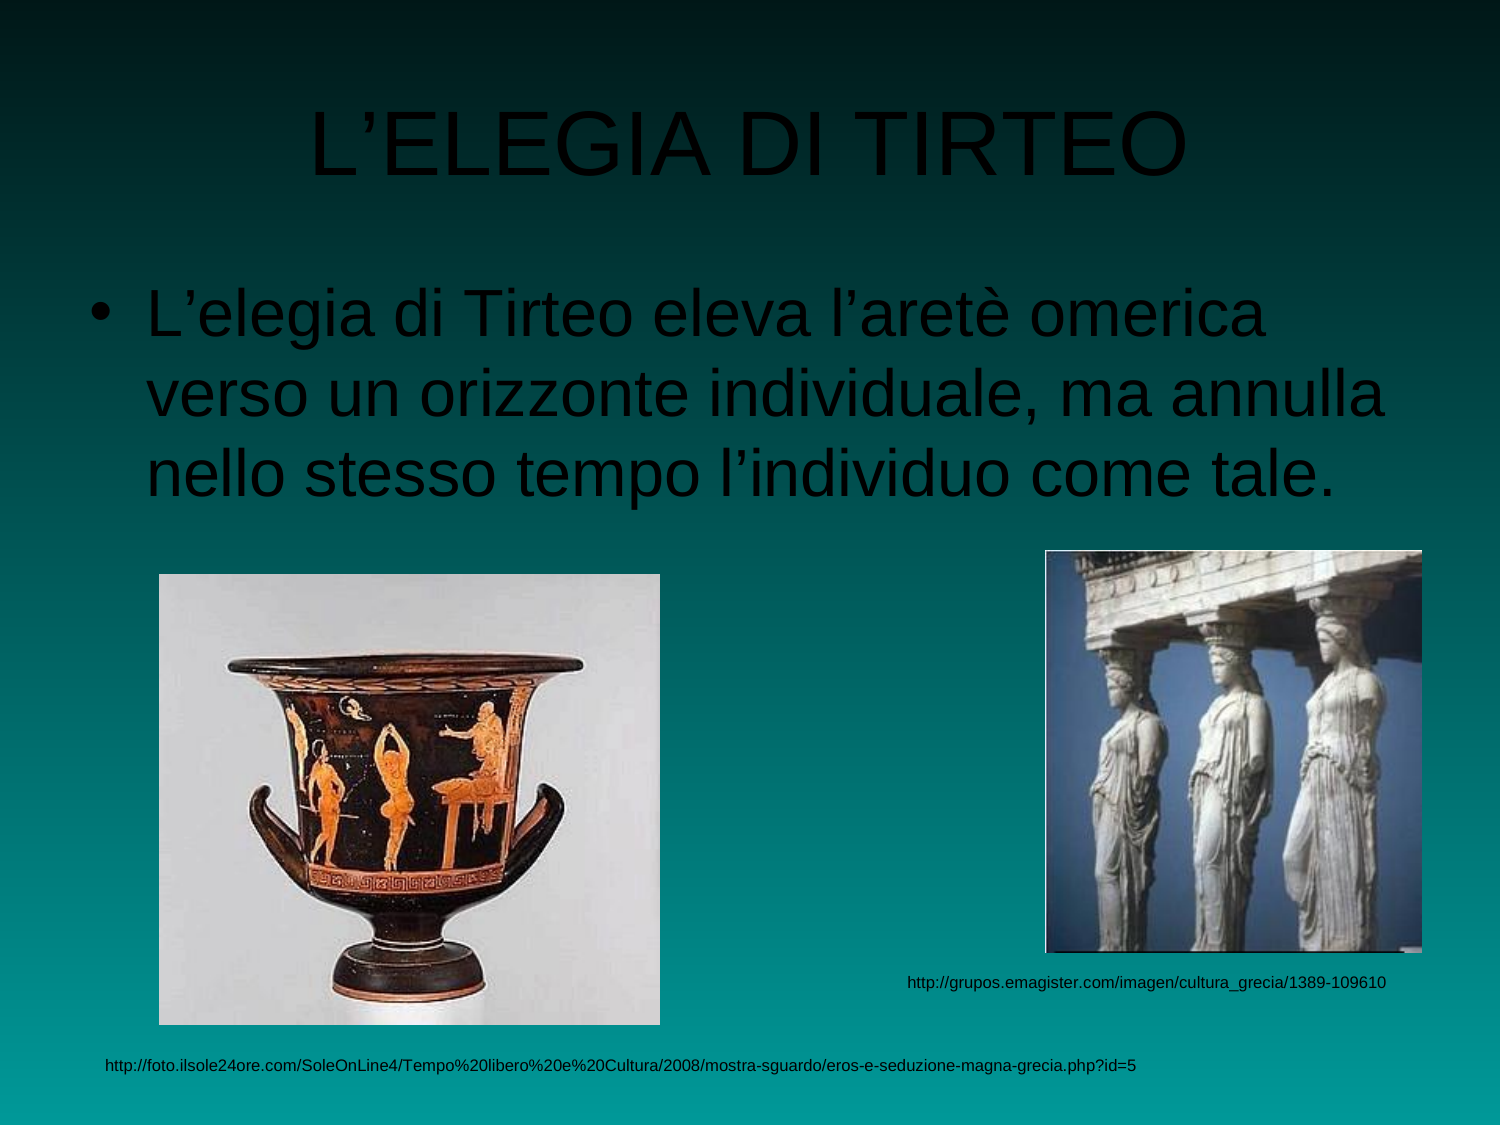

# L’ELEGIA DI TIRTEO
L’elegia di Tirteo eleva l’aretè omerica verso un orizzonte individuale, ma annulla nello stesso tempo l’individuo come tale.
http://grupos.emagister.com/imagen/cultura_grecia/1389-109610
http://foto.ilsole24ore.com/SoleOnLine4/Tempo%20libero%20e%20Cultura/2008/mostra-sguardo/eros-e-seduzione-magna-grecia.php?id=5